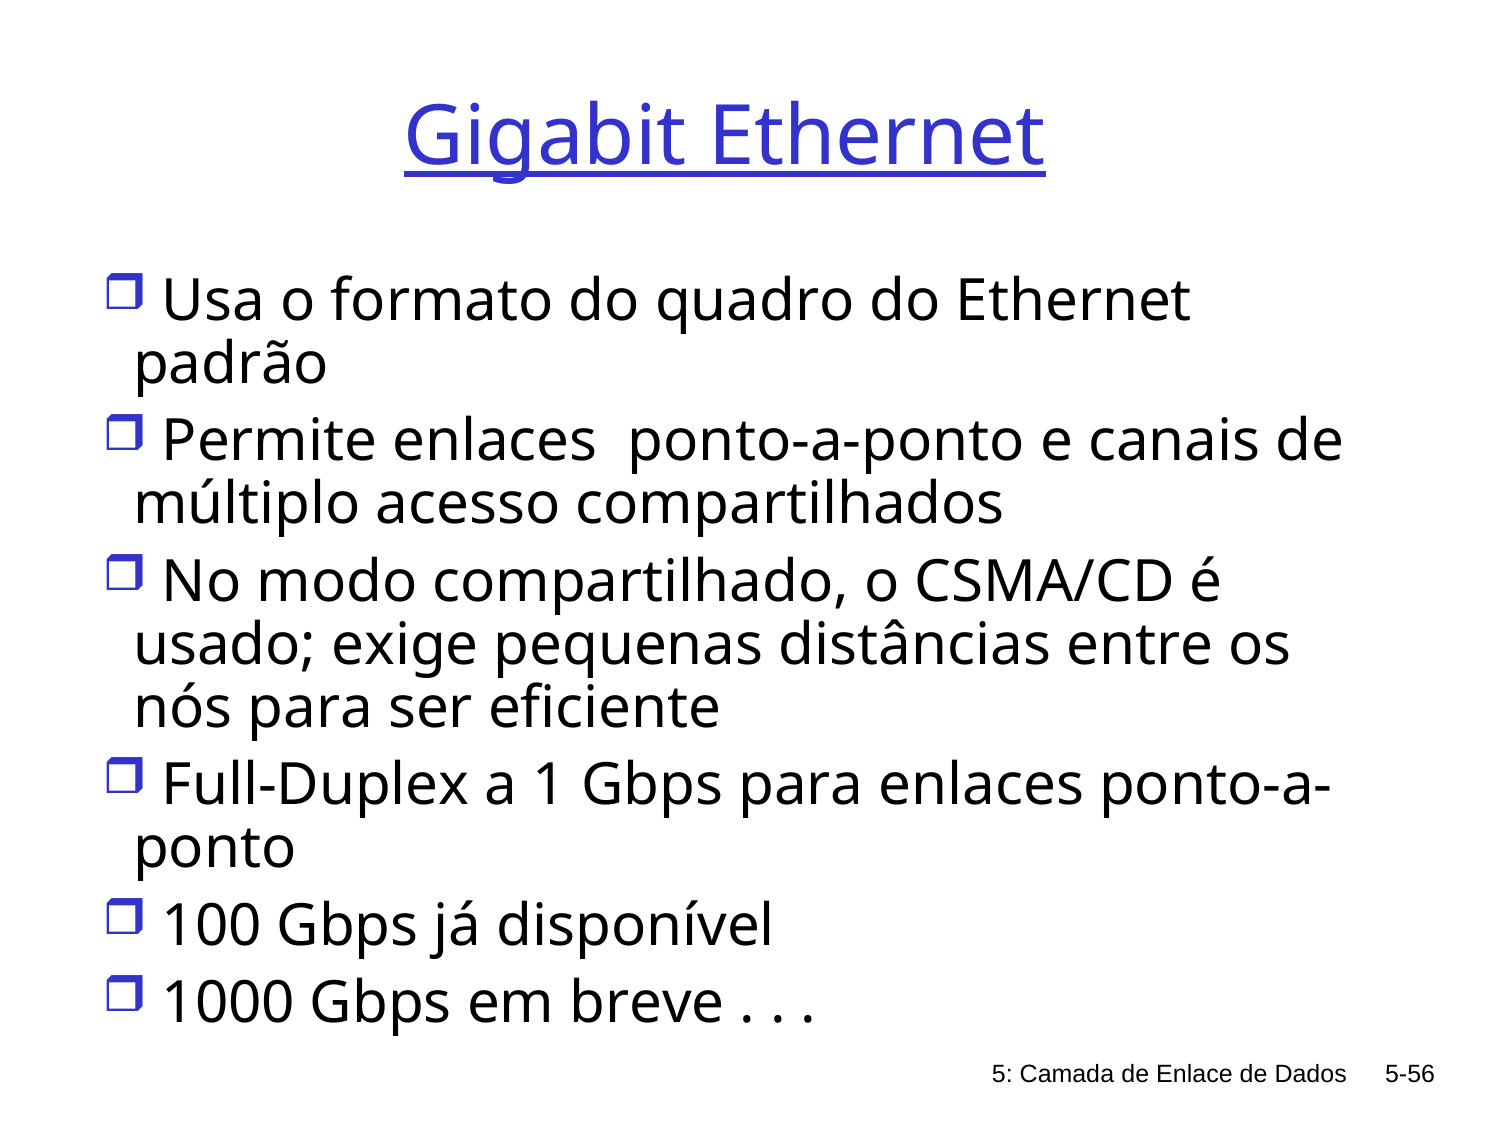

# Gigabit Ethernet
 Usa o formato do quadro do Ethernet padrão
 Permite enlaces ponto-a-ponto e canais de múltiplo acesso compartilhados
 No modo compartilhado, o CSMA/CD é usado; exige pequenas distâncias entre os nós para ser eficiente
 Full-Duplex a 1 Gbps para enlaces ponto-a-ponto
 100 Gbps já disponível
 1000 Gbps em breve . . .
5: Camada de Enlace de Dados